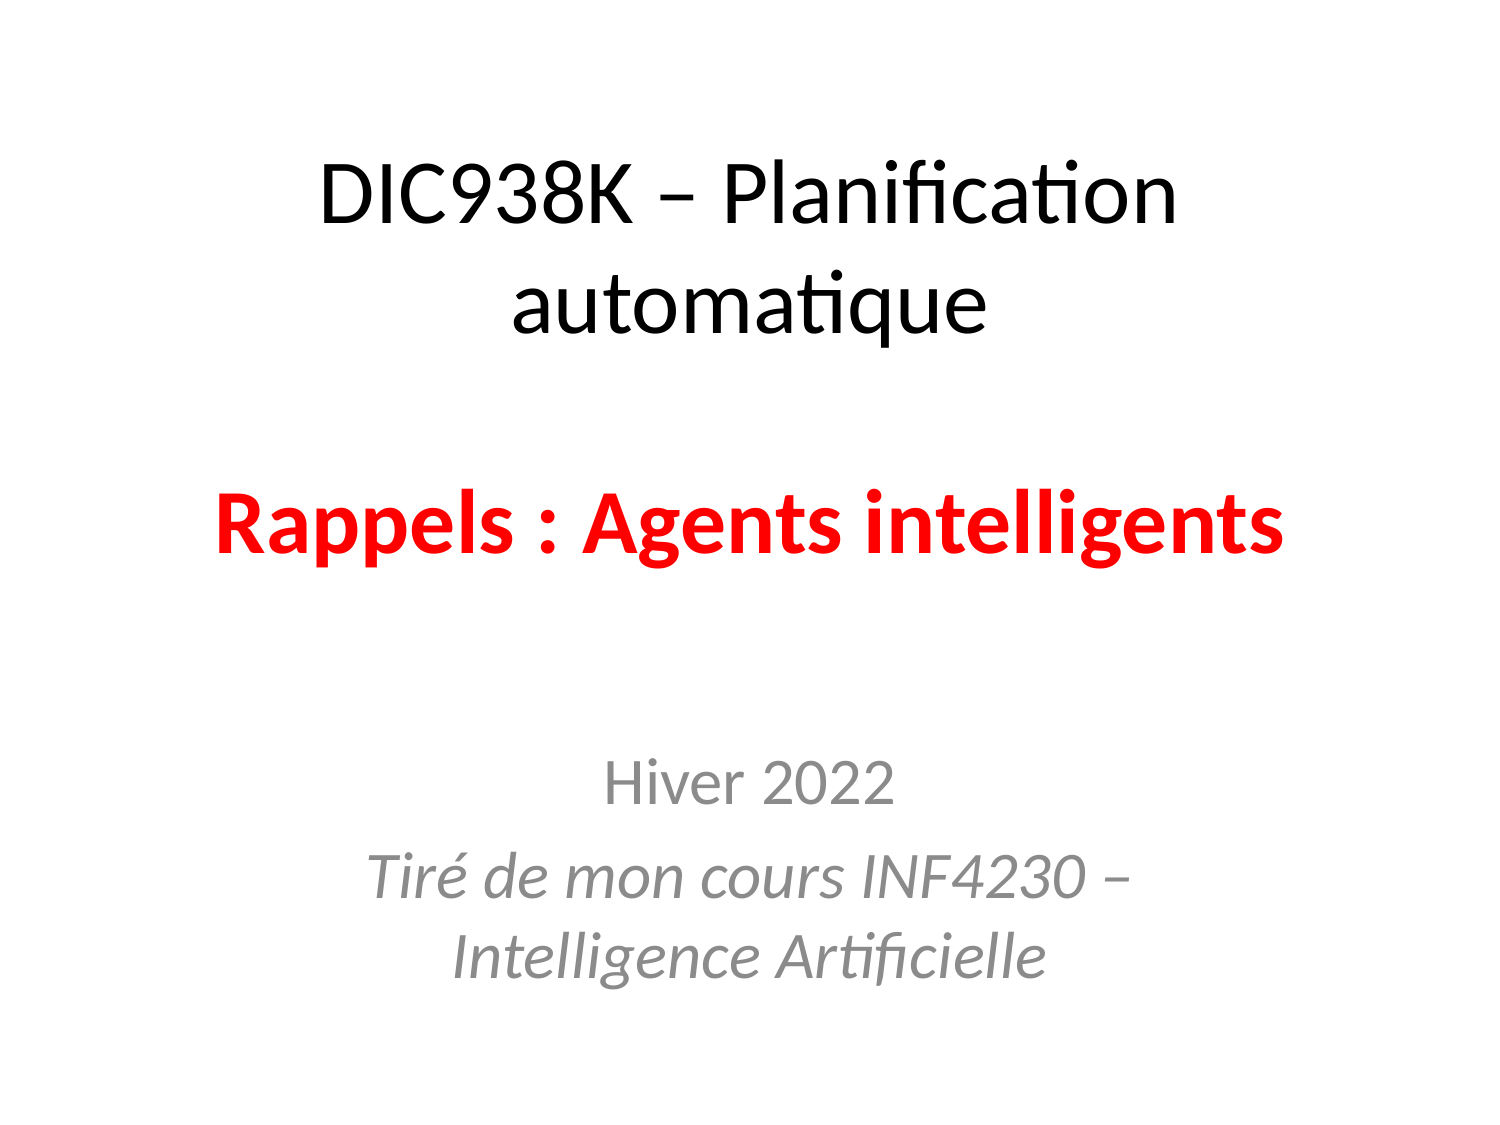

# DIC938K – Planification automatique Rappels : Agents intelligents
Hiver 2022
Tiré de mon cours INF4230 – Intelligence Artificielle